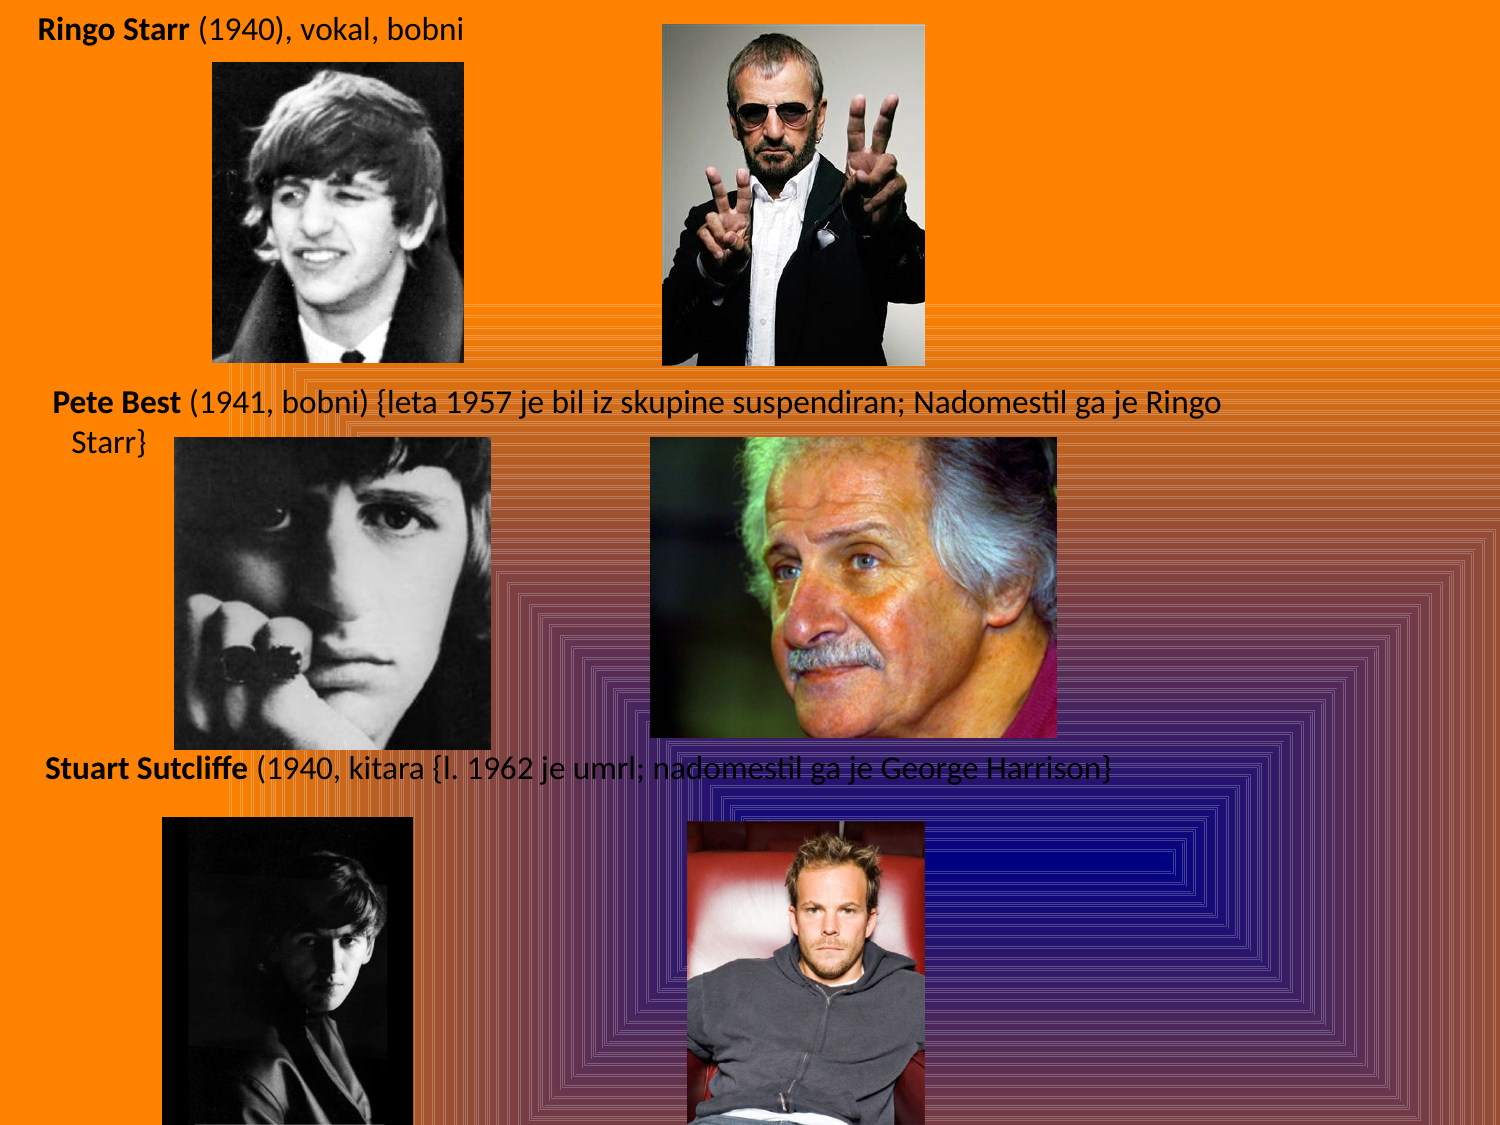

# Ringo Starr (1940), vokal, bobni
 Pete Best (1941, bobni) {leta 1957 je bil iz skupine suspendiran; Nadomestil ga je Ringo Starr}
 Stuart Sutcliffe (1940, kitara {l. 1962 je umrl; nadomestil ga je George Harrison}